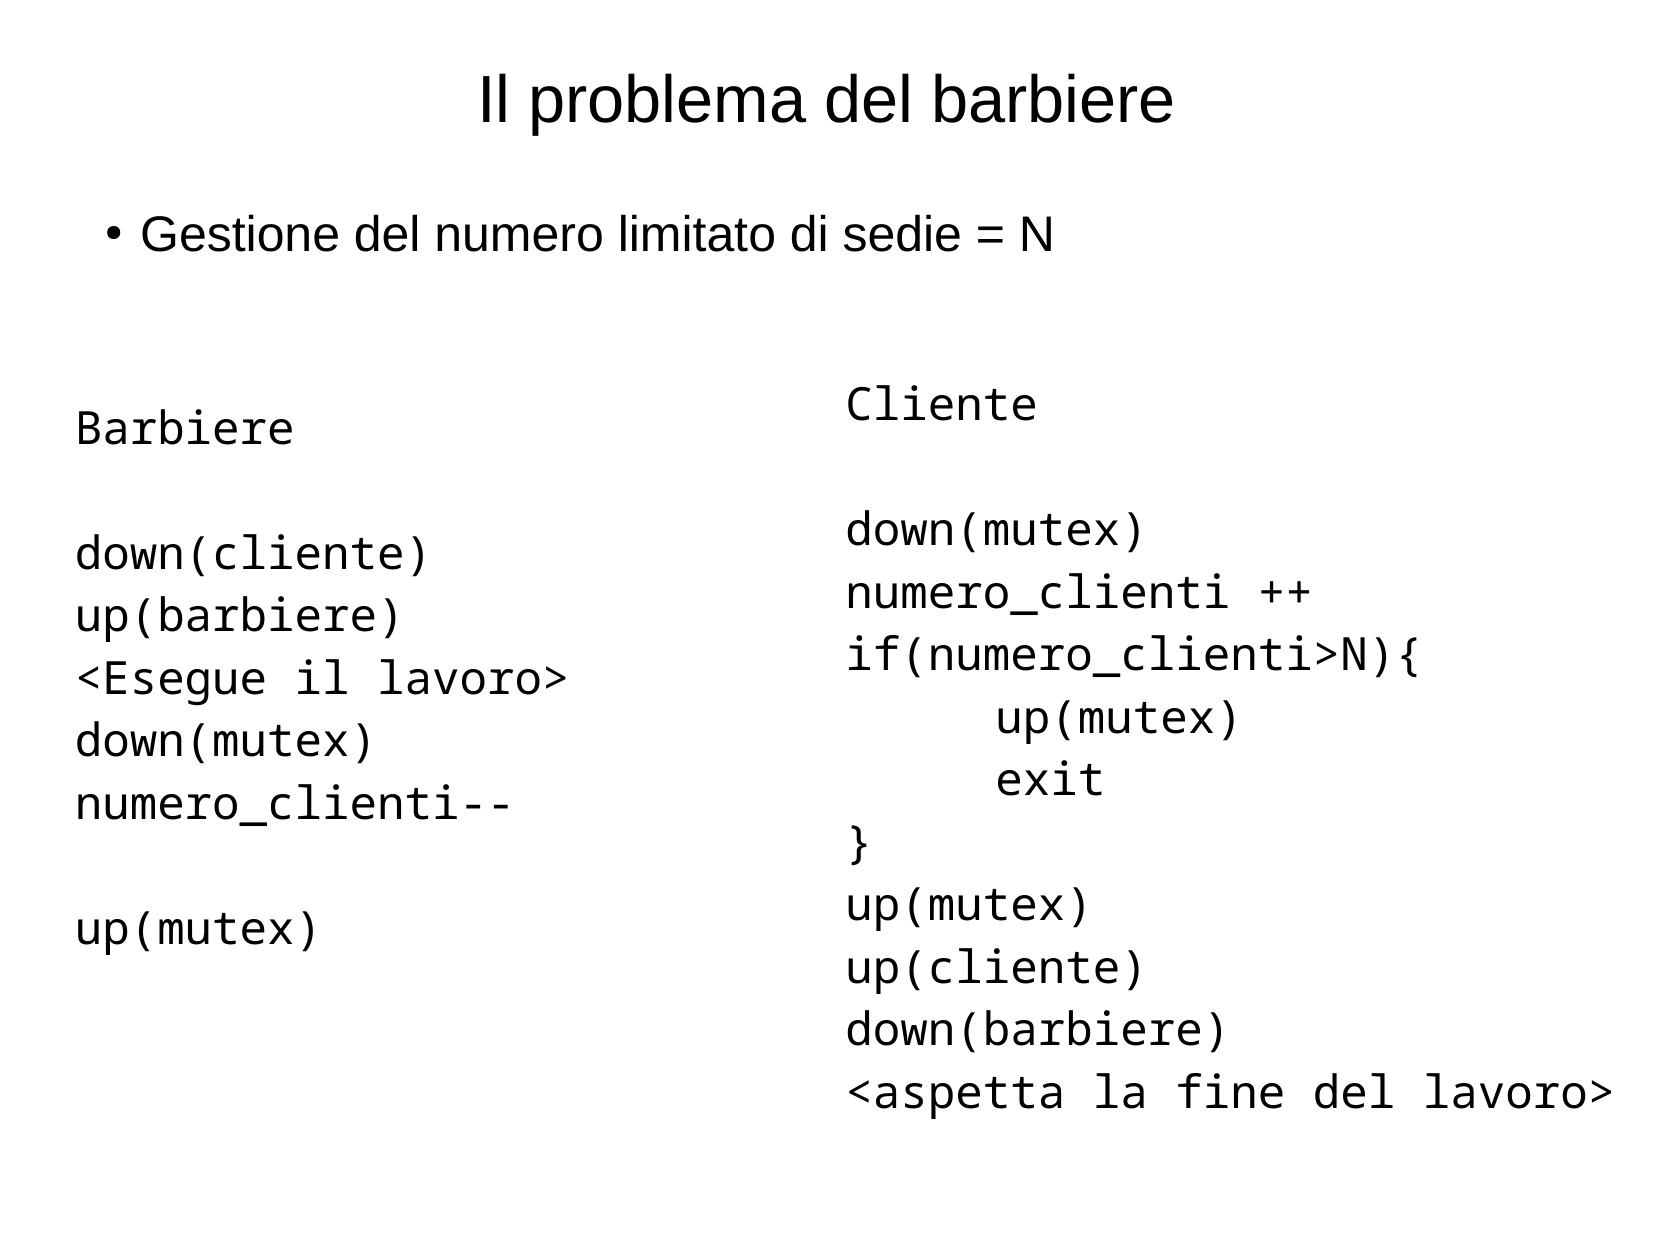

# Il problema del barbiere
Gestione del numero limitato di sedie = N
Barbiere
down(cliente)
up(barbiere)
<Esegue il lavoro>
down(mutex)
numero_clienti--
up(mutex)
Cliente
down(mutex)
numero_clienti ++
if(numero_clienti>N){
		up(mutex)
		exit
}
up(mutex)
up(cliente)
down(barbiere)
<aspetta la fine del lavoro>